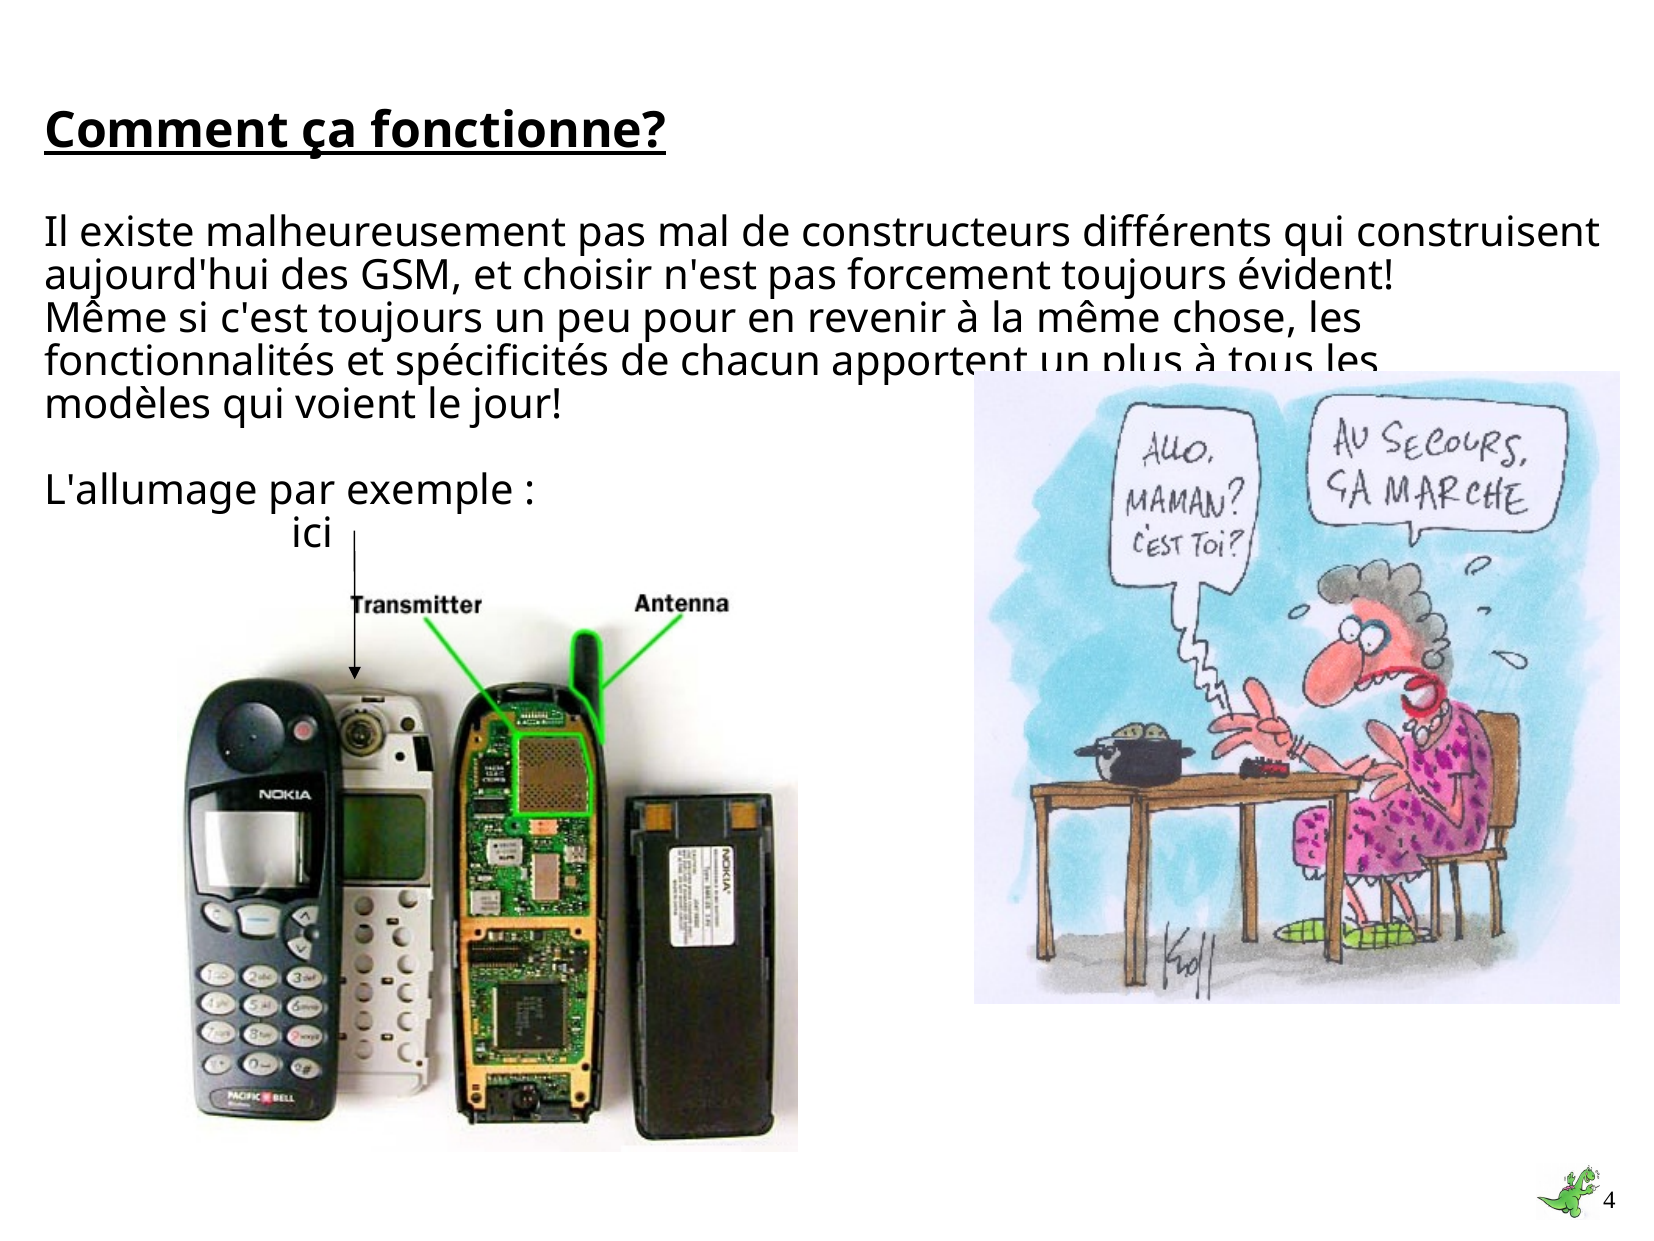

Comment ça fonctionne?
Il existe malheureusement pas mal de constructeurs différents qui construisent
aujourd'hui des GSM, et choisir n'est pas forcement toujours évident!
Même si c'est toujours un peu pour en revenir à la même chose, les
fonctionnalités et spécificités de chacun apportent un plus à tous les
modèles qui voient le jour!
L'allumage par exemple :
 ici
4